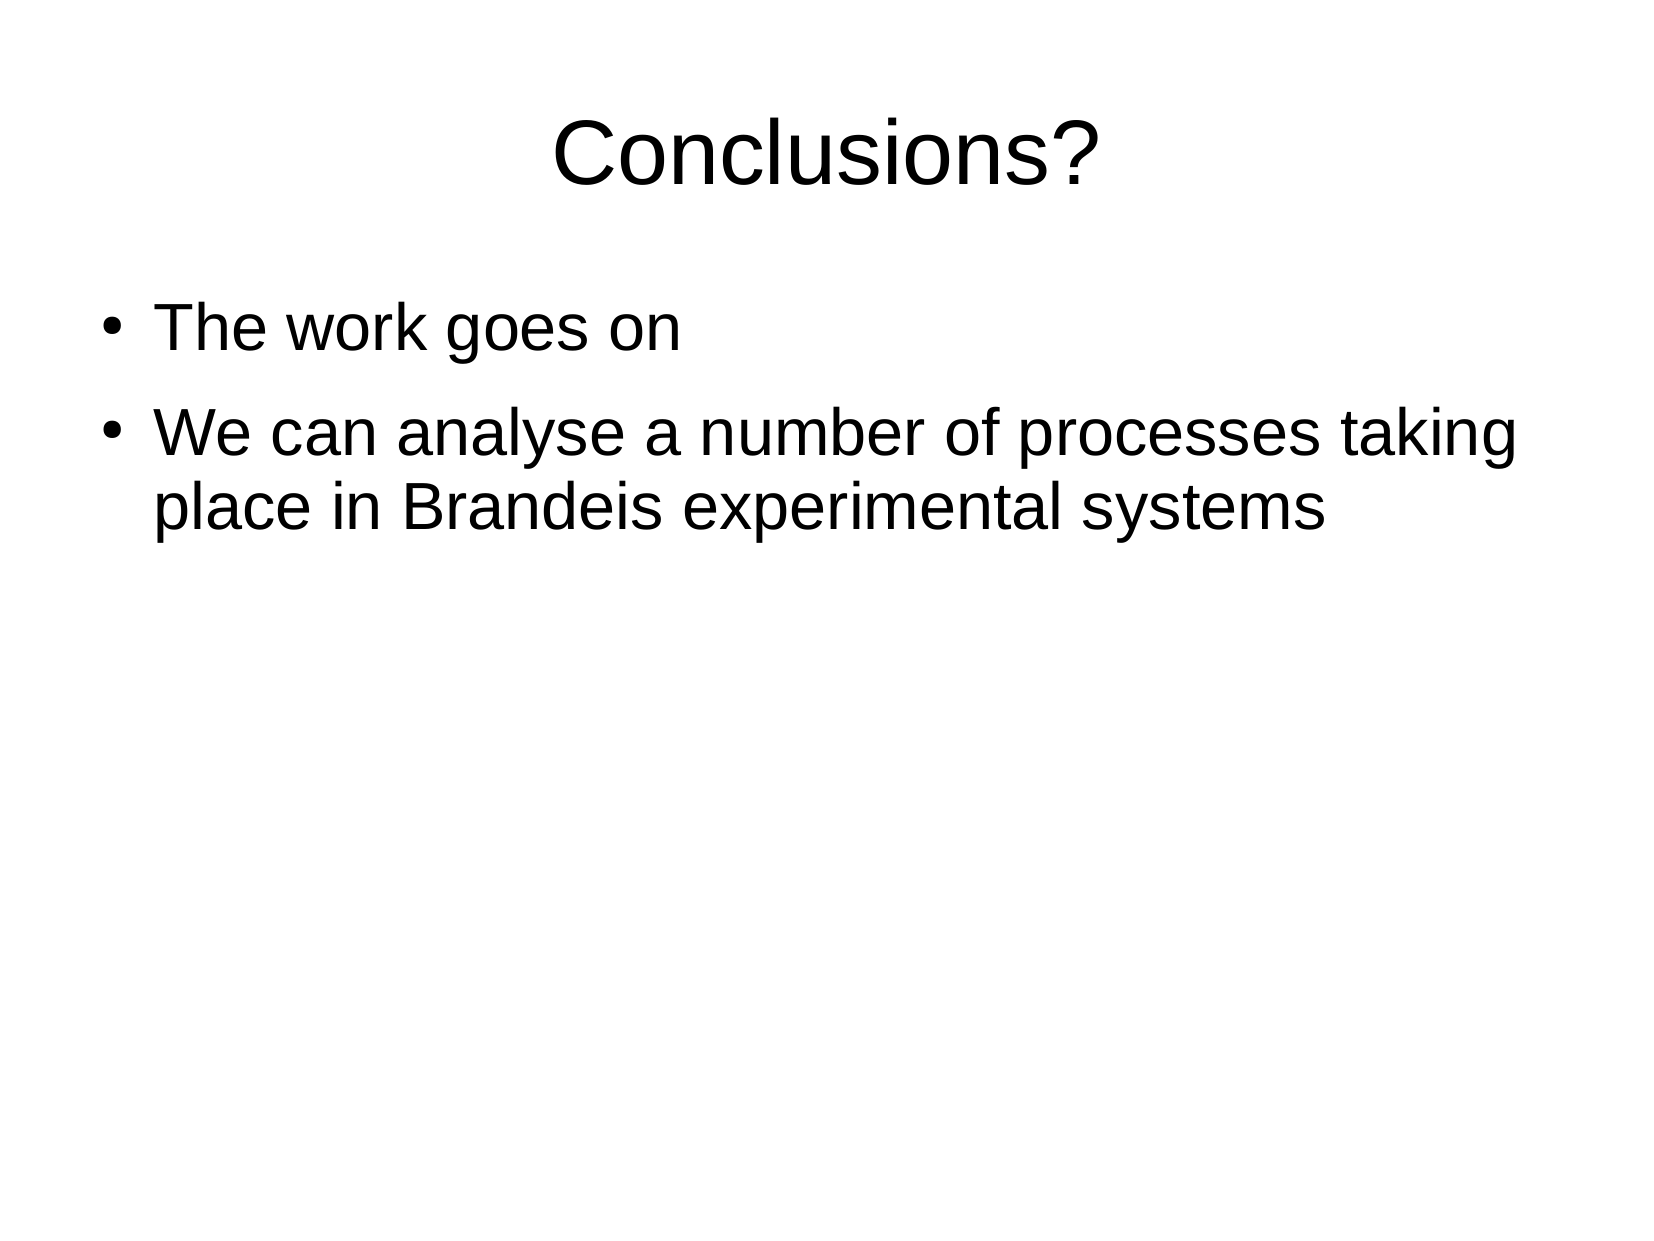

# Conclusions?
The work goes on
We can analyse a number of processes taking place in Brandeis experimental systems